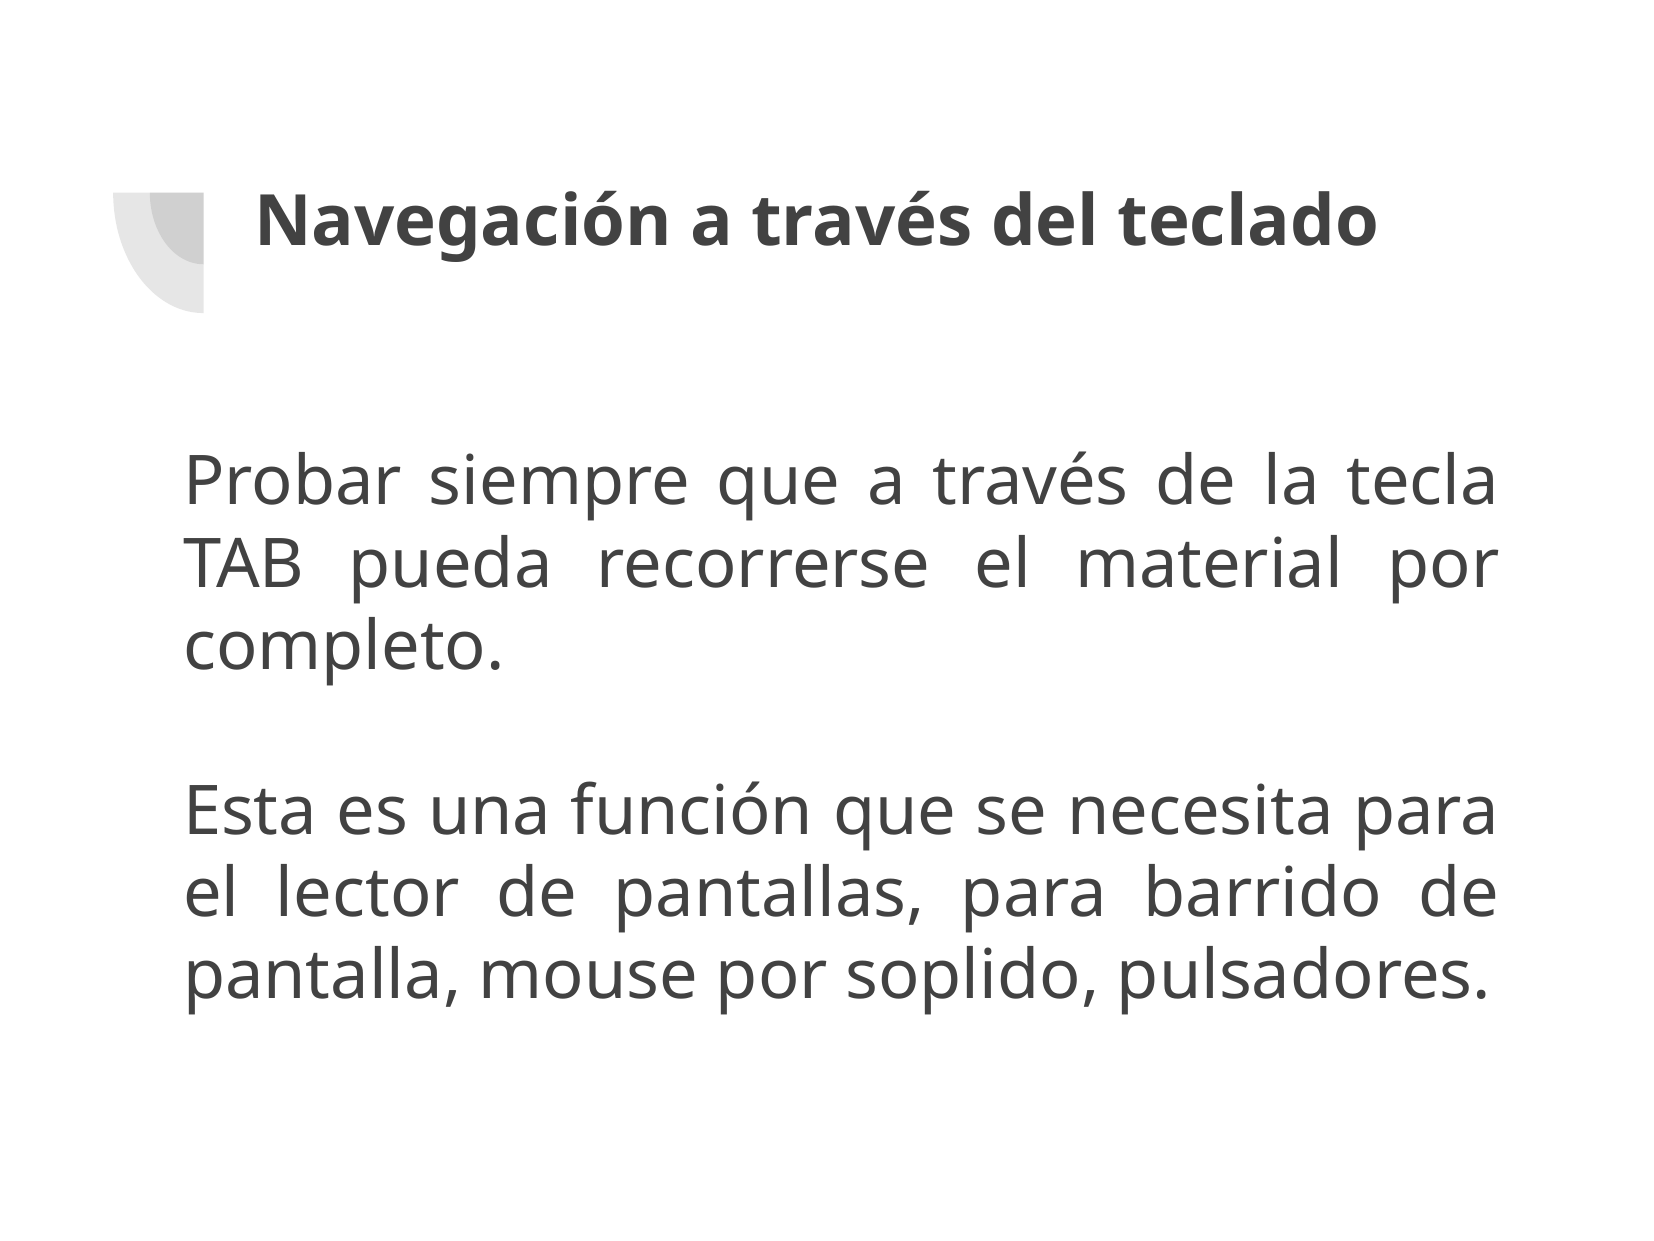

# Navegación a través del teclado
Probar siempre que a través de la tecla TAB pueda recorrerse el material por completo.
Esta es una función que se necesita para el lector de pantallas, para barrido de pantalla, mouse por soplido, pulsadores.